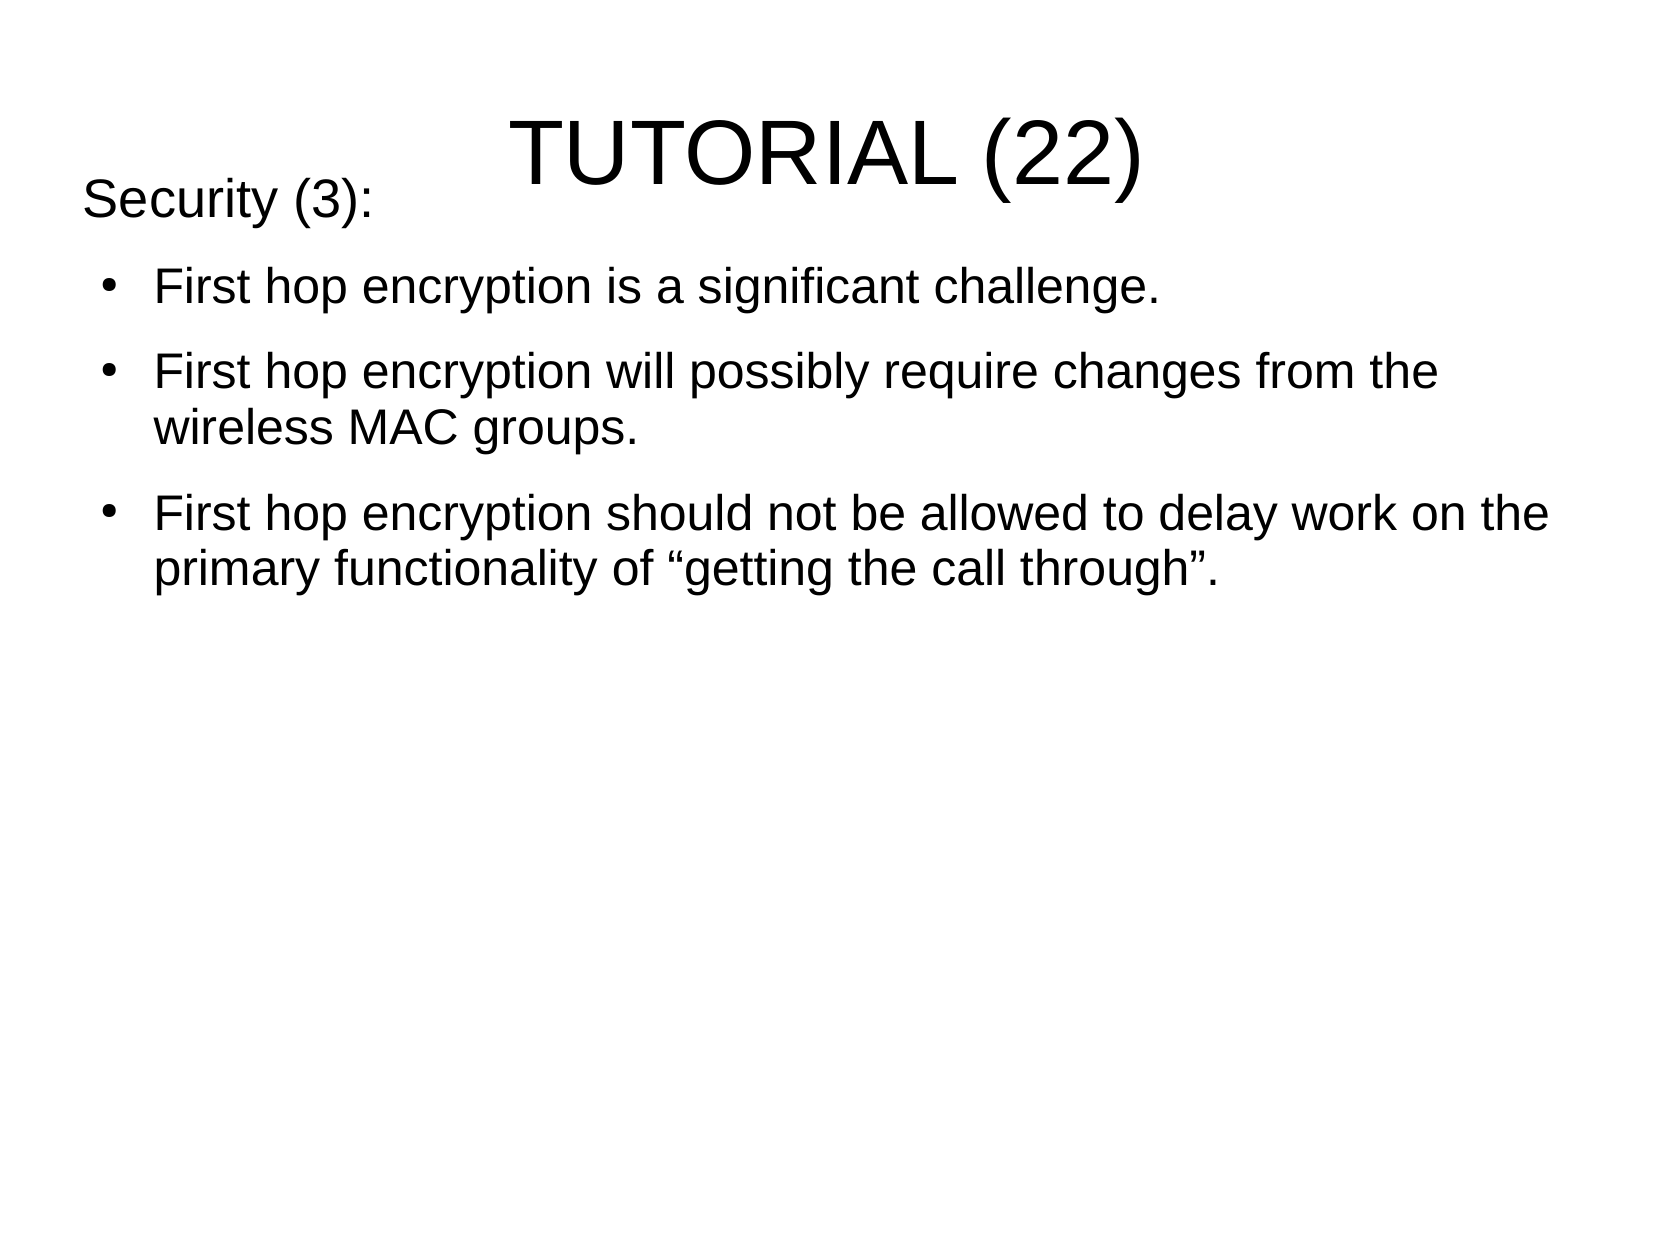

# TUTORIAL (22)
Security (3):
First hop encryption is a significant challenge.
First hop encryption will possibly require changes from the wireless MAC groups.
First hop encryption should not be allowed to delay work on the primary functionality of “getting the call through”.